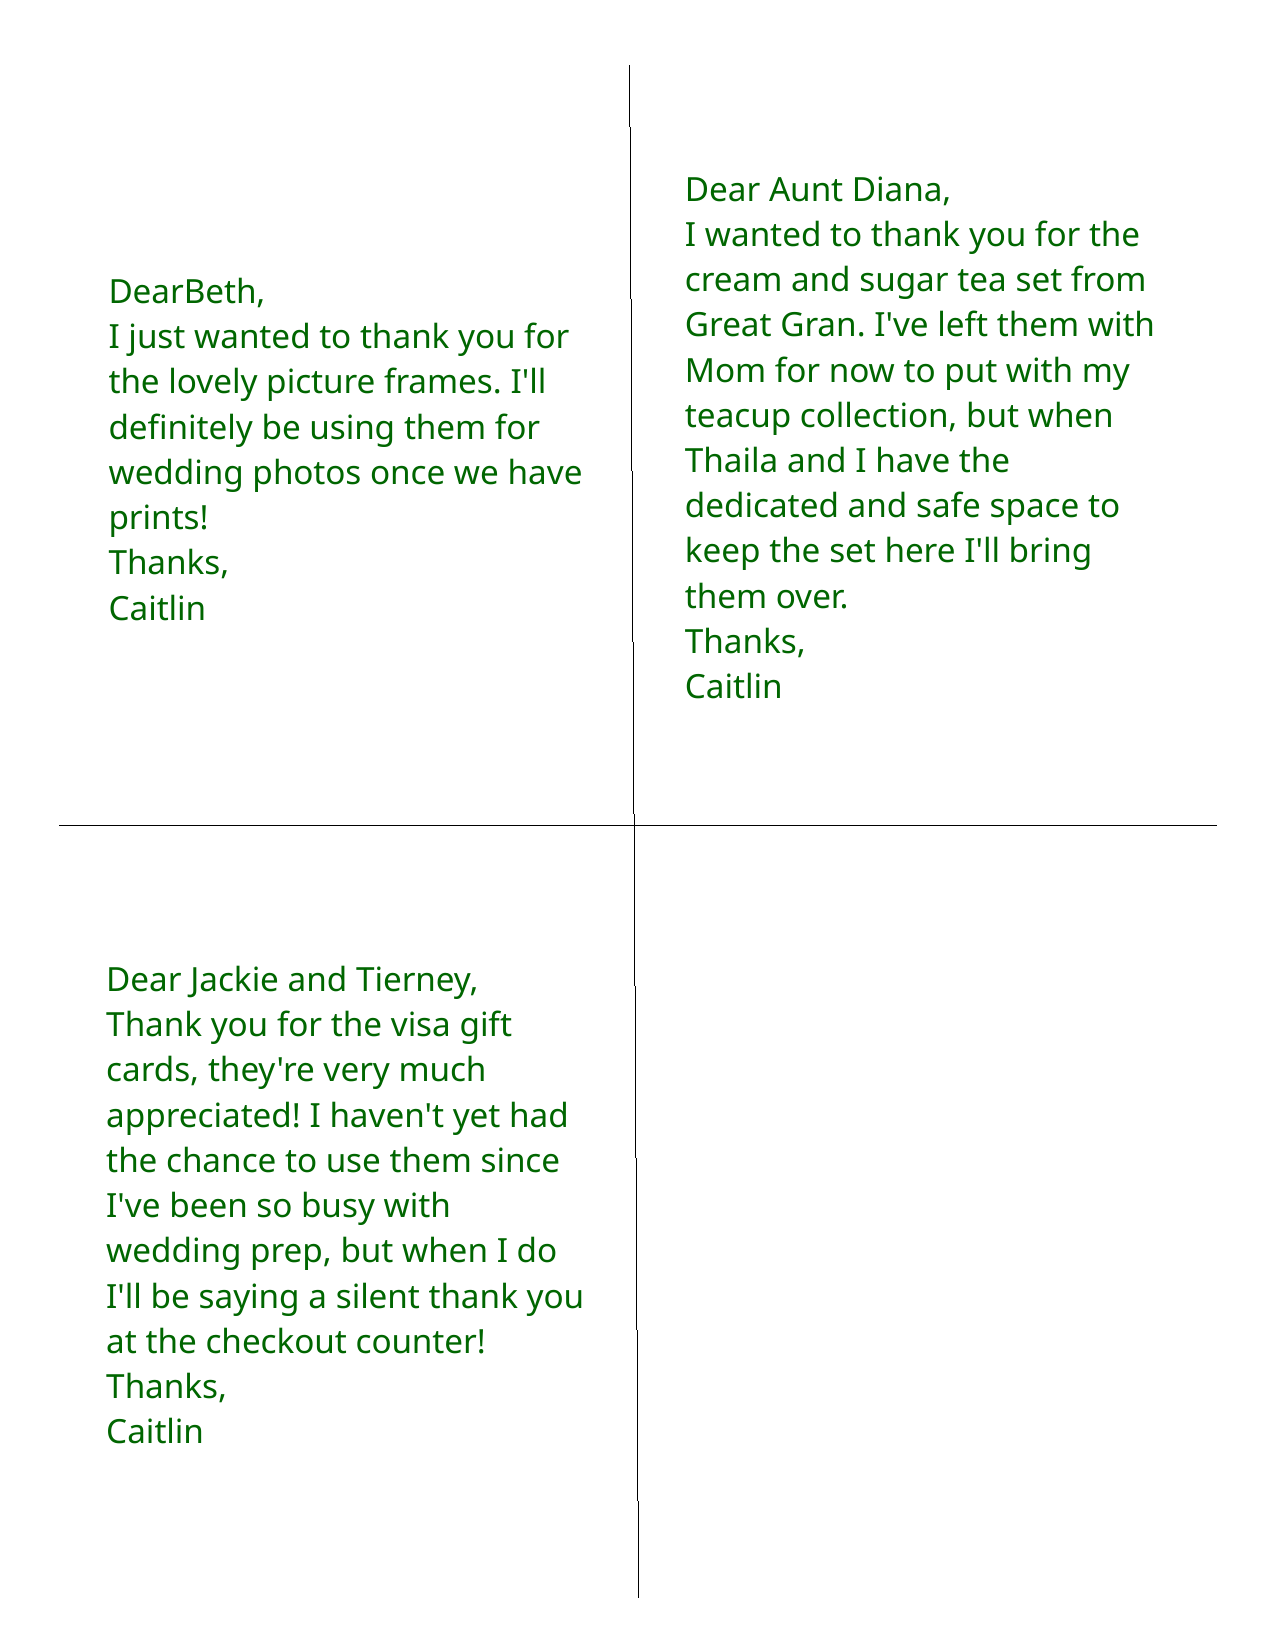

Dear Aunt Diana,
I wanted to thank you for the cream and sugar tea set from Great Gran. I've left them with Mom for now to put with my teacup collection, but when Thaila and I have the dedicated and safe space to keep the set here I'll bring them over.
Thanks,
Caitlin
DearBeth,
I just wanted to thank you for the lovely picture frames. I'll definitely be using them for wedding photos once we have prints!
Thanks,
Caitlin
Dear Jackie and Tierney,
Thank you for the visa gift cards, they're very much appreciated! I haven't yet had the chance to use them since I've been so busy with wedding prep, but when I do I'll be saying a silent thank you at the checkout counter!
Thanks,
Caitlin